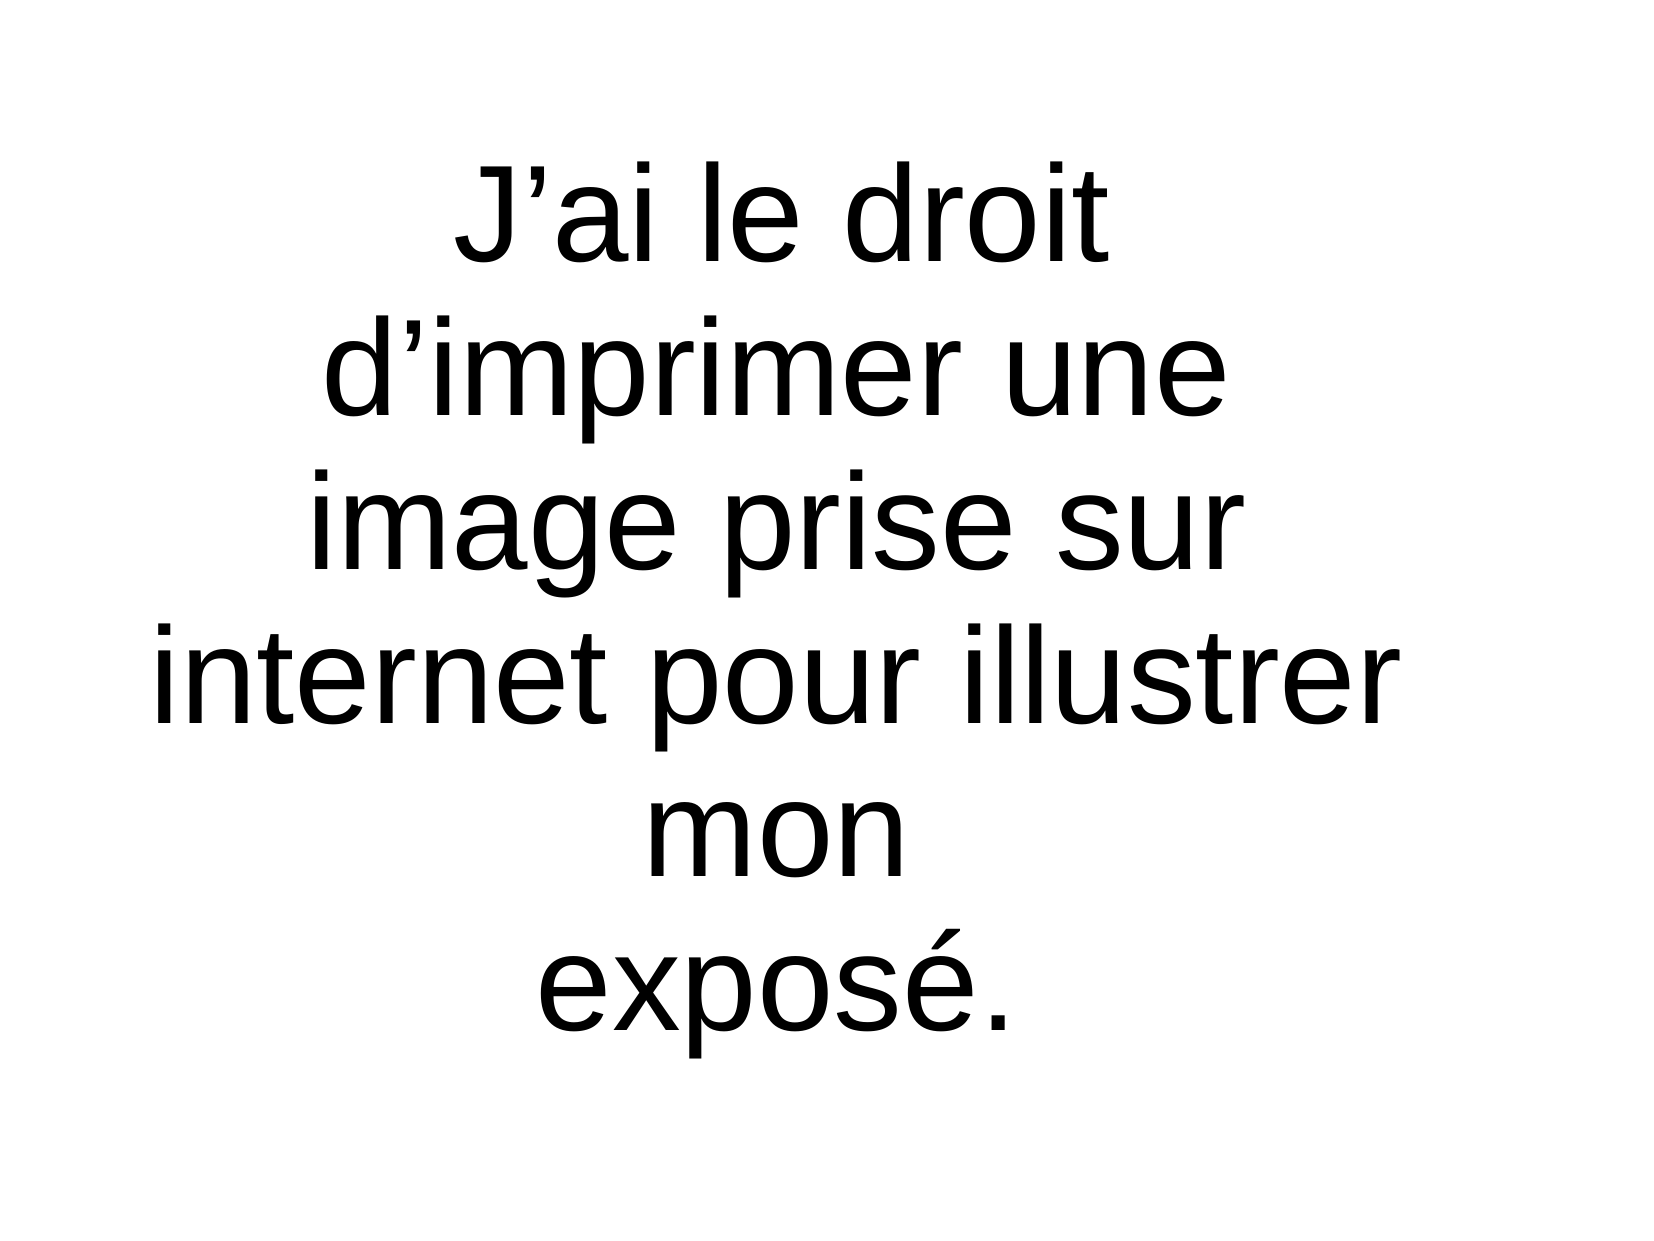

J’ai le droit d’imprimer une image prise sur internet pour illustrer mon
exposé.